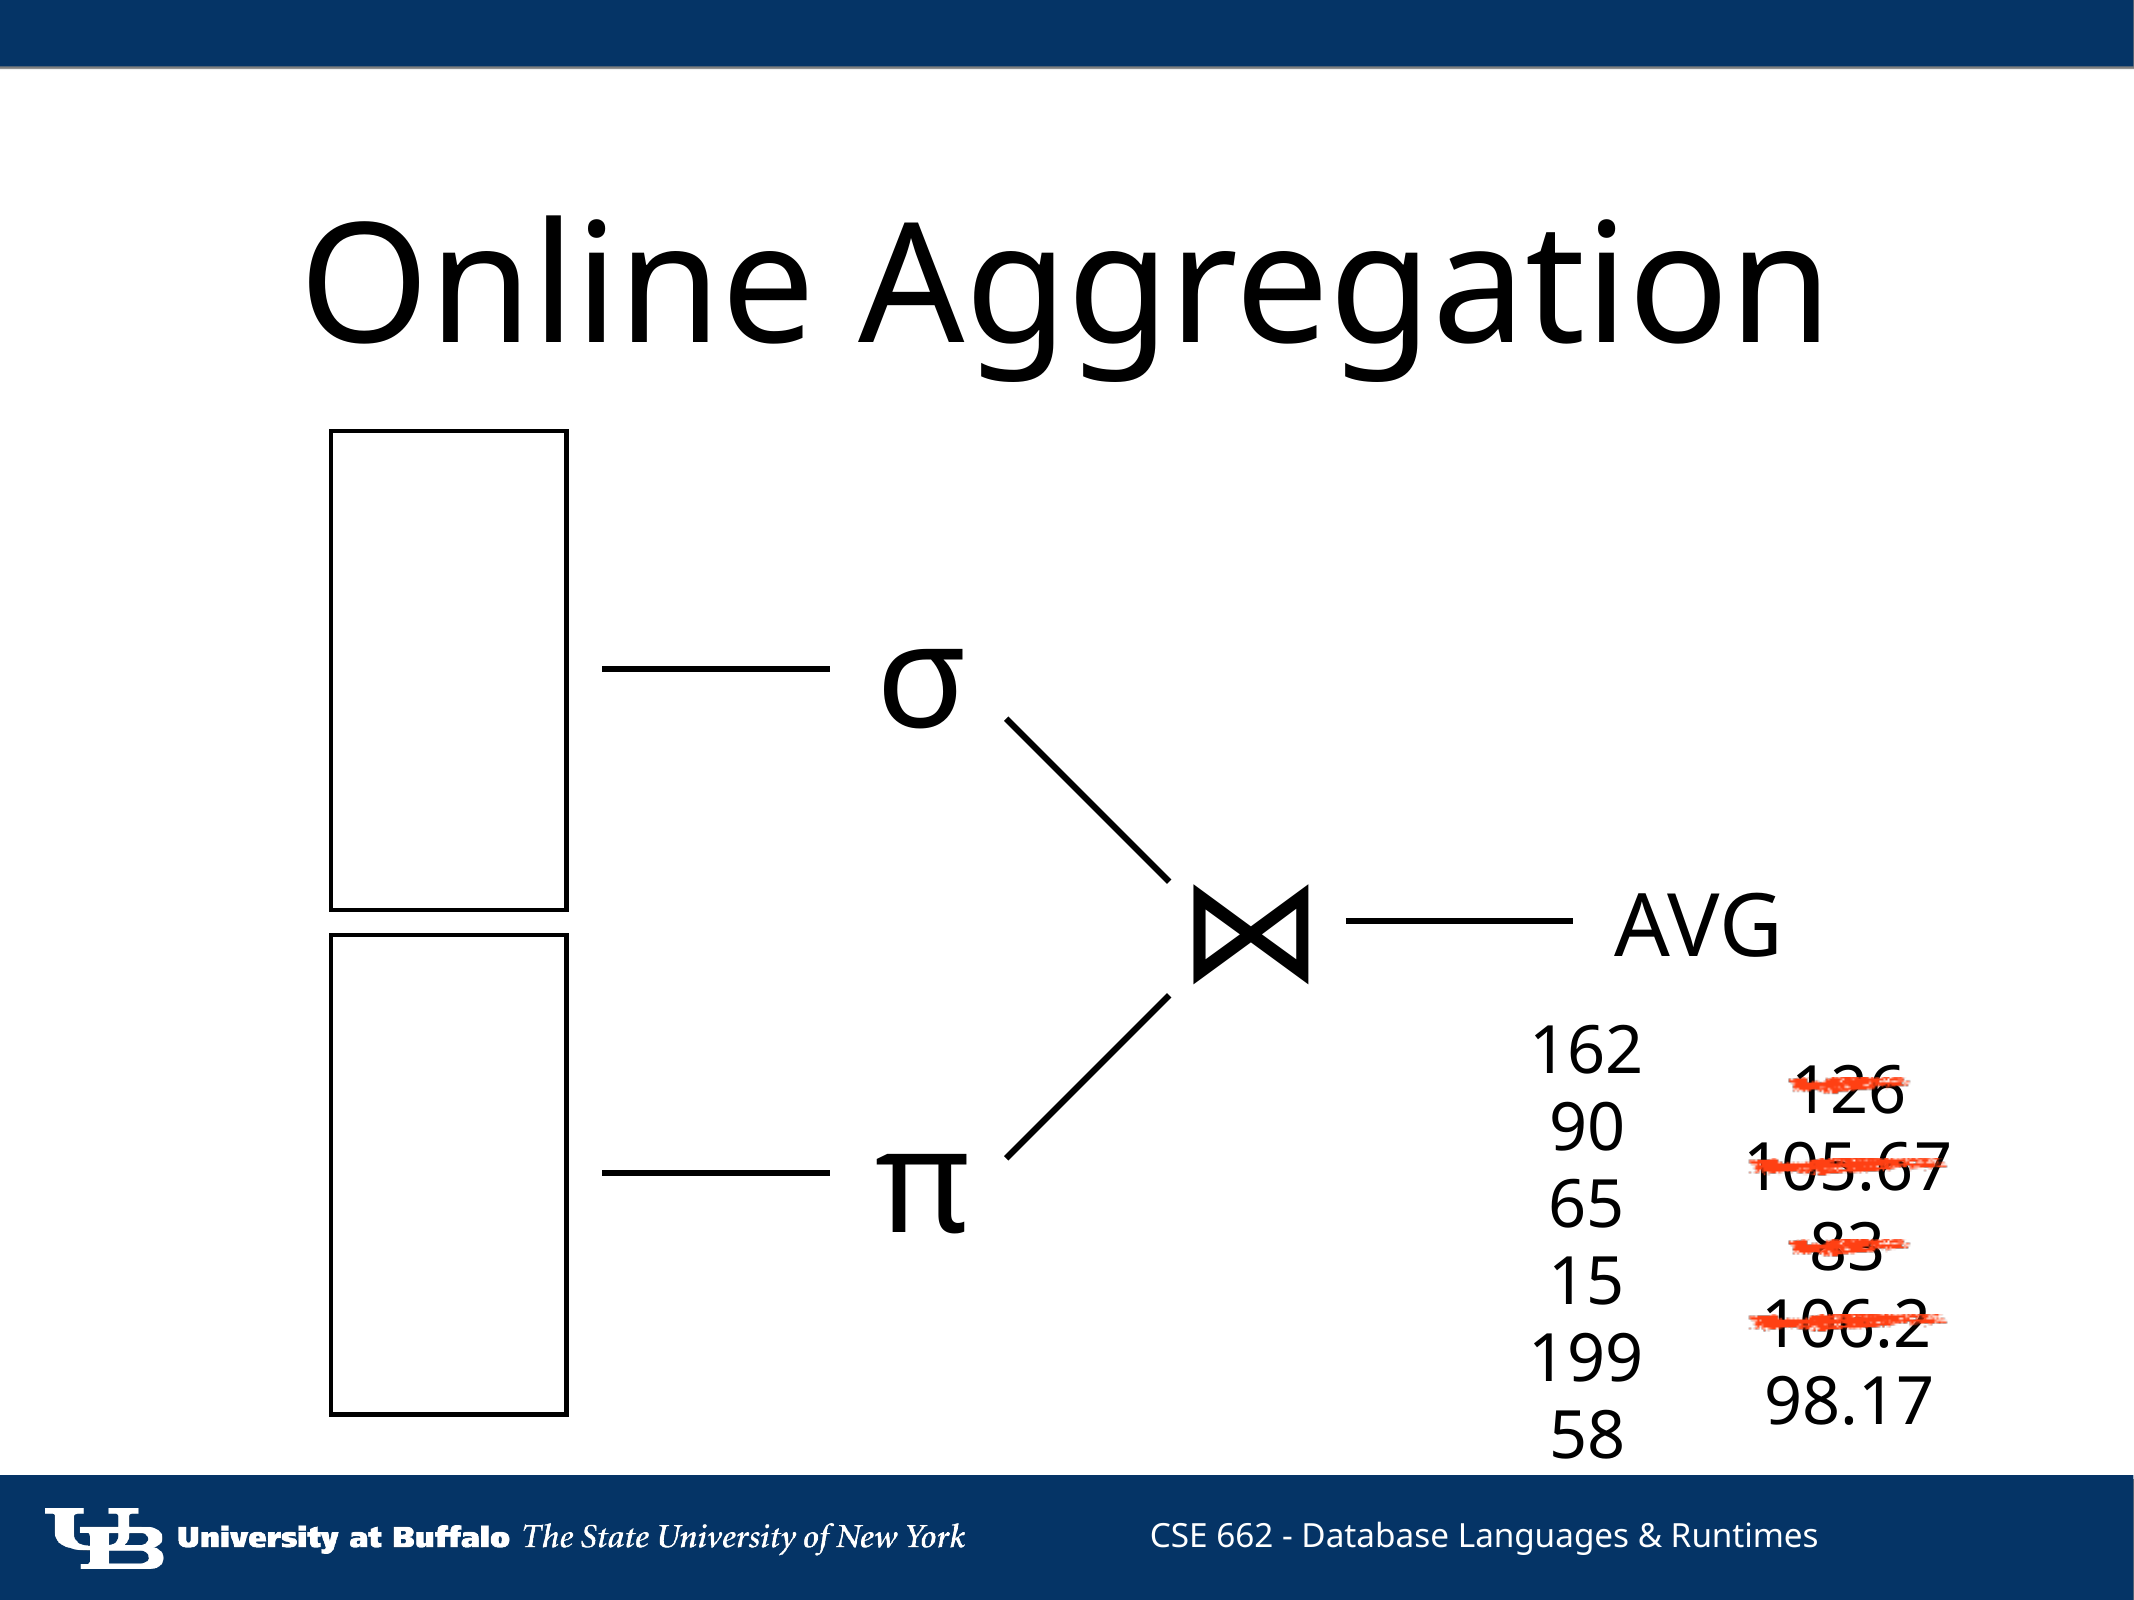

# Online Aggregation
σ
⋈
AVG
162
126
90
π
105.67
65
83
15
106.2
199
98.17
58